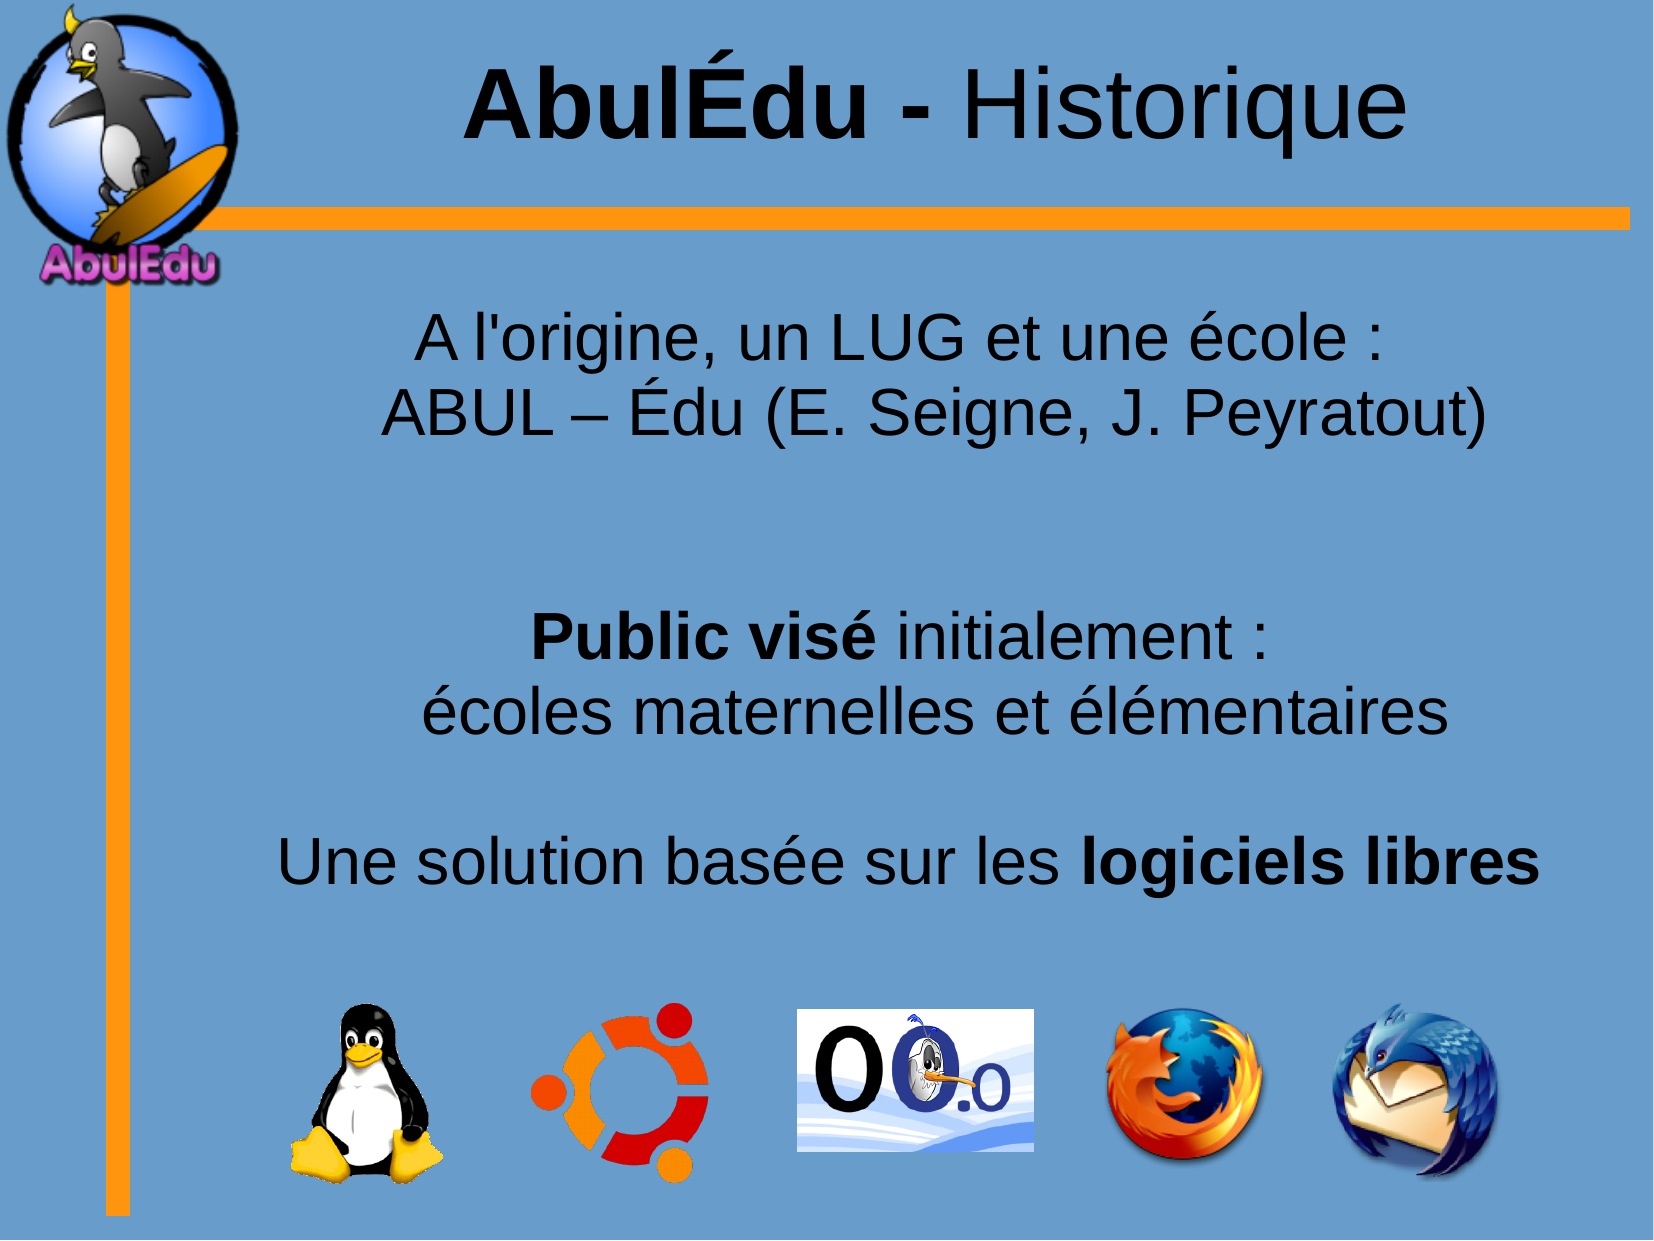

# AbulÉdu - Historique
A l'origine, un LUG et une école :
ABUL – Édu (E. Seigne, J. Peyratout)
Public visé initialement :
écoles maternelles et élémentaires
Une solution basée sur les logiciels libres